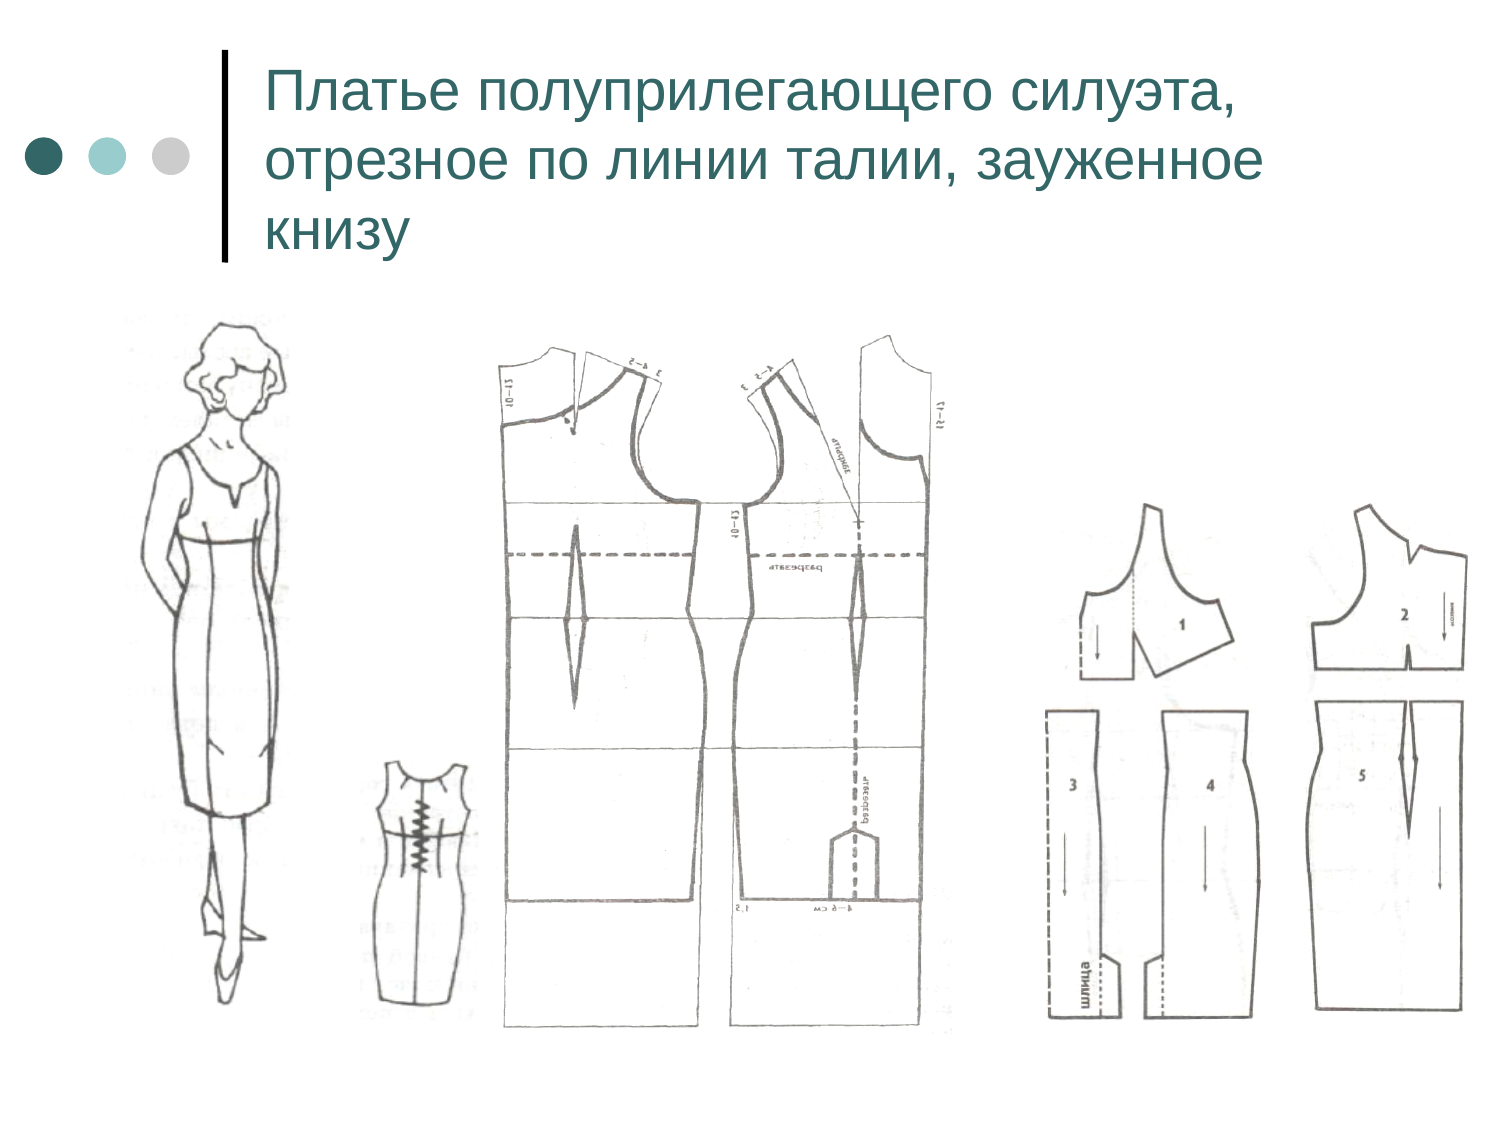

# Платье полуприлегающего силуэта, отрезное по линии талии, зауженное книзу